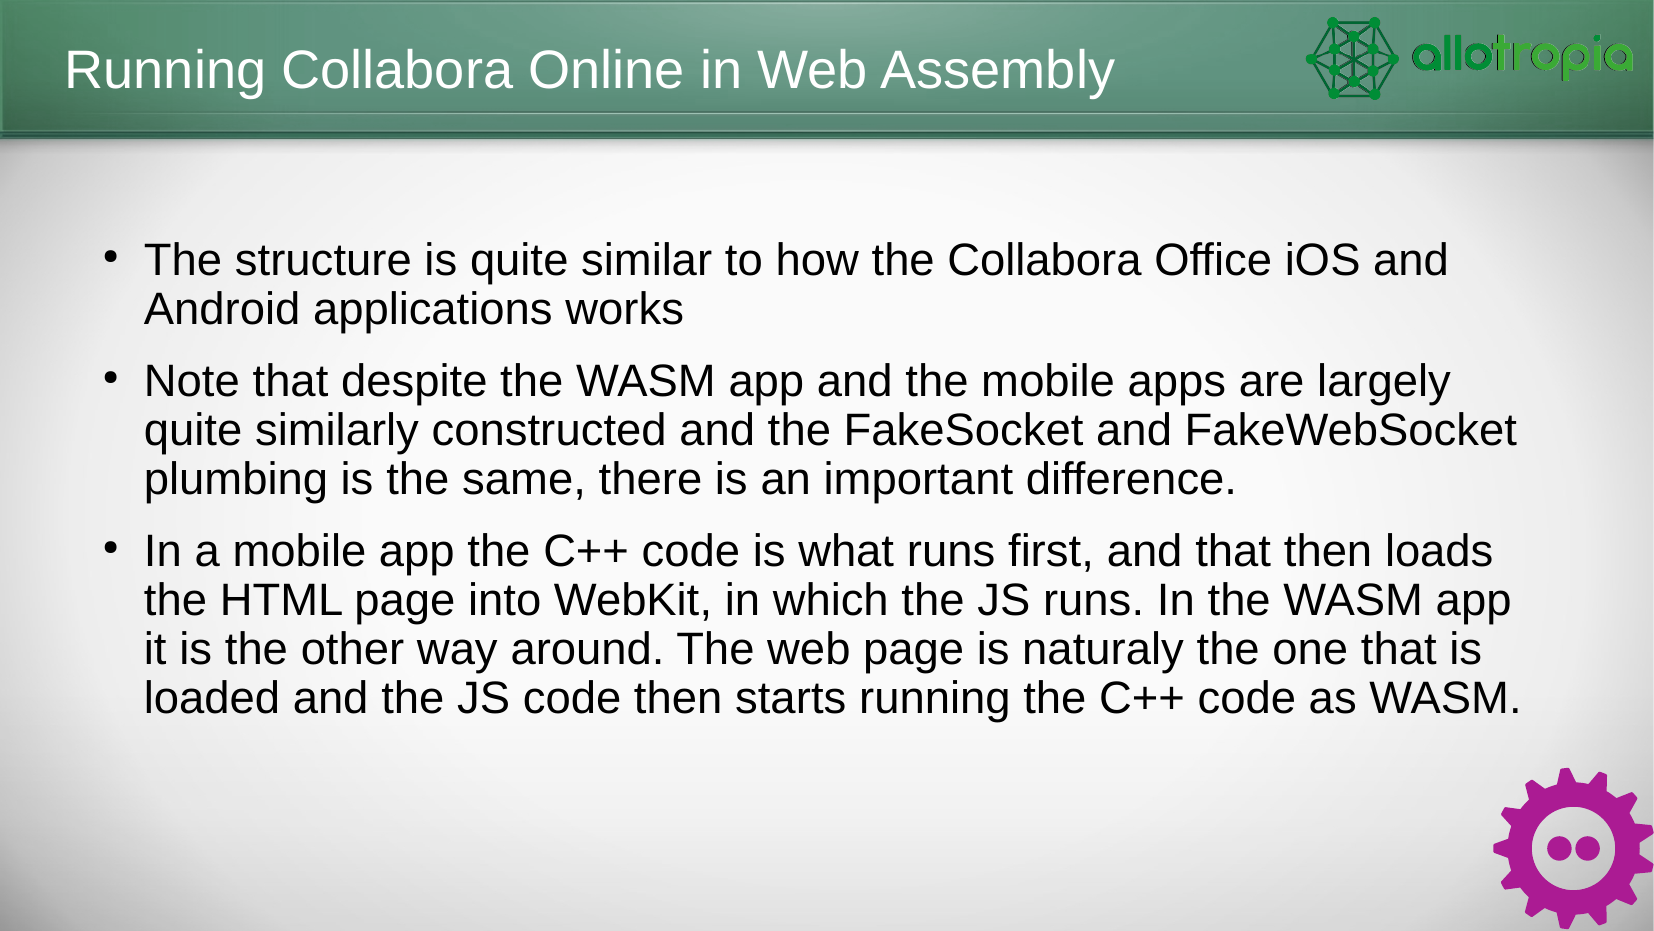

# Running Collabora Online in Web Assembly
The structure is quite similar to how the Collabora Office iOS and Android applications works
Note that despite the WASM app and the mobile apps are largely quite similarly constructed and the FakeSocket and FakeWebSocket plumbing is the same, there is an important difference.
In a mobile app the C++ code is what runs first, and that then loads the HTML page into WebKit, in which the JS runs. In the WASM app it is the other way around. The web page is naturaly the one that is loaded and the JS code then starts running the C++ code as WASM.